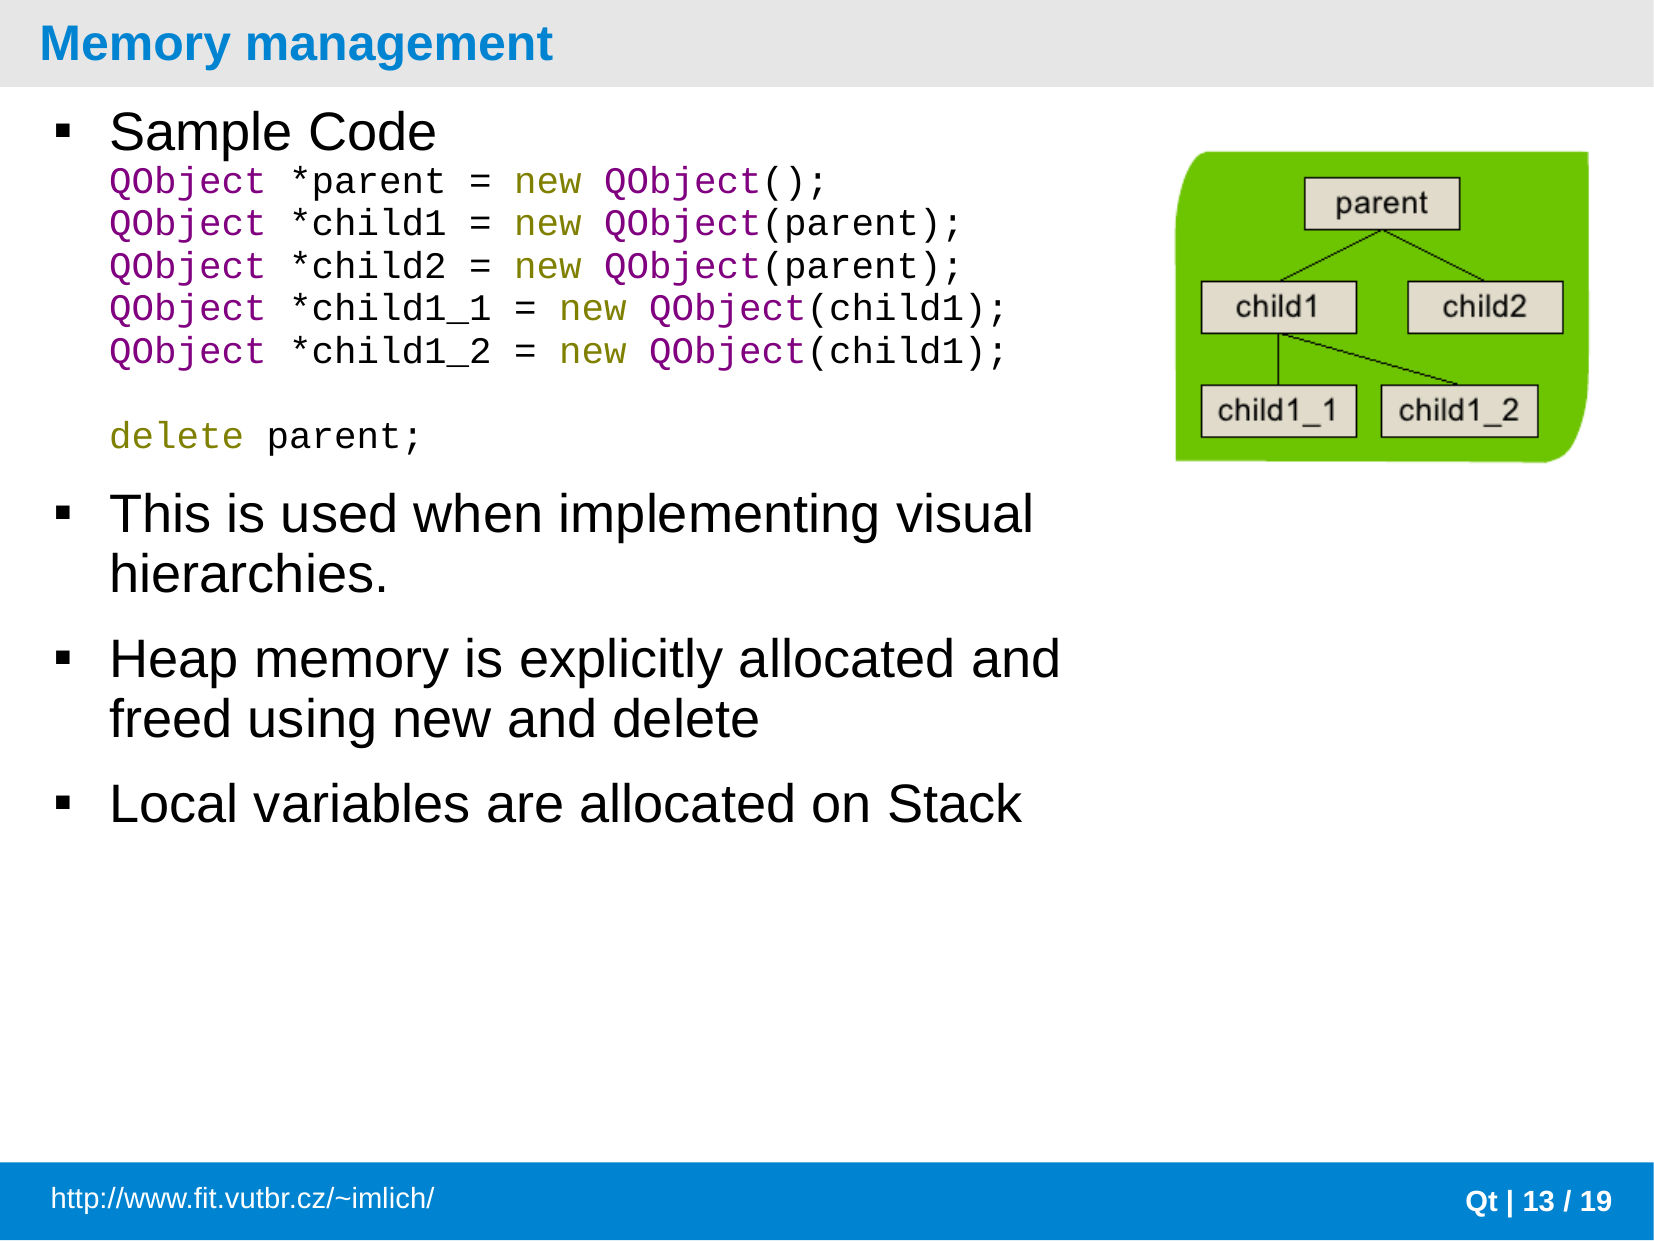

# Memory management
Sample Code
QObject *parent = new QObject();
QObject *child1 = new QObject(parent);
QObject *child2 = new QObject(parent);
QObject *child1_1 = new QObject(child1);
QObject *child1_2 = new QObject(child1);
delete parent;
This is used when implementing visual hierarchies.
Heap memory is explicitly allocated and freed using new and delete
Local variables are allocated on Stack